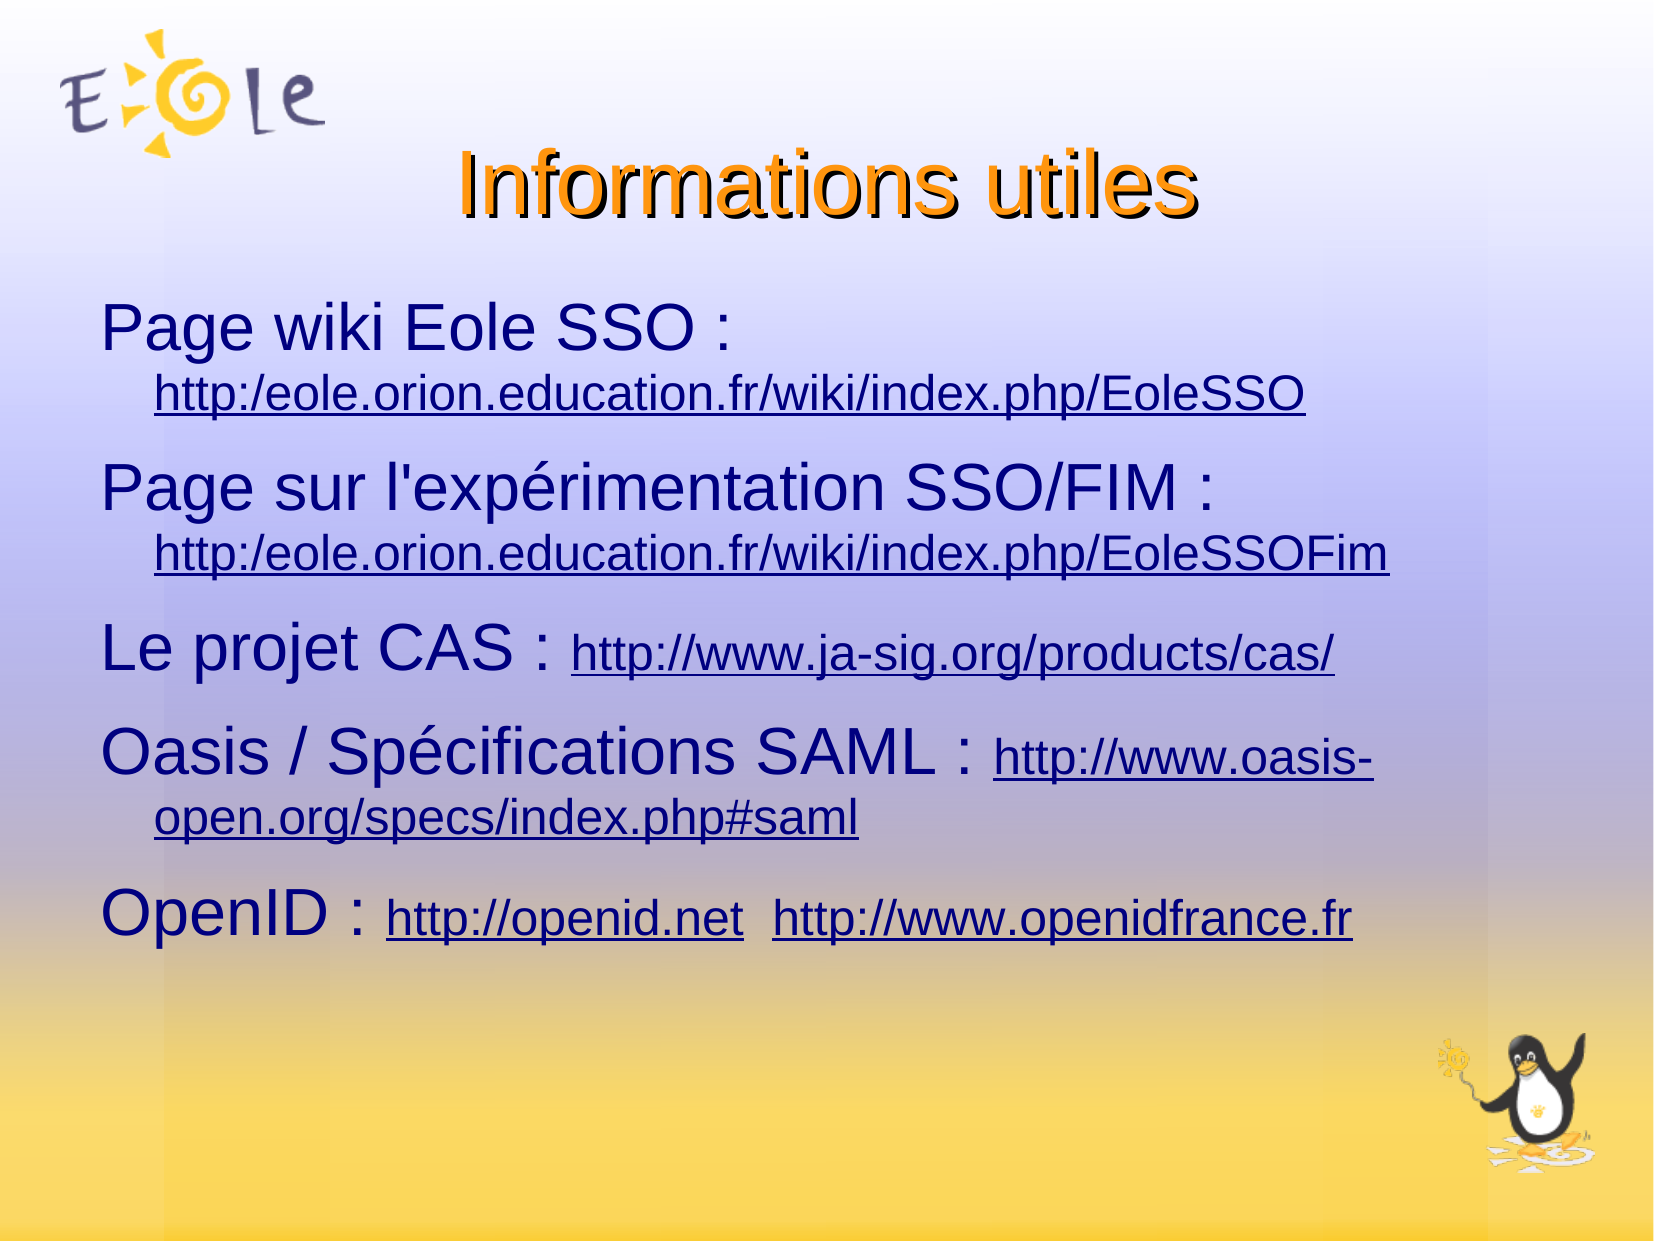

# Informations utiles
Page wiki Eole SSO : http:/eole.orion.education.fr/wiki/index.php/EoleSSO
Page sur l'expérimentation SSO/FIM : http:/eole.orion.education.fr/wiki/index.php/EoleSSOFim
Le projet CAS : http://www.ja-sig.org/products/cas/
Oasis / Spécifications SAML : http://www.oasis-open.org/specs/index.php#saml
OpenID : http://openid.net http://www.openidfrance.fr